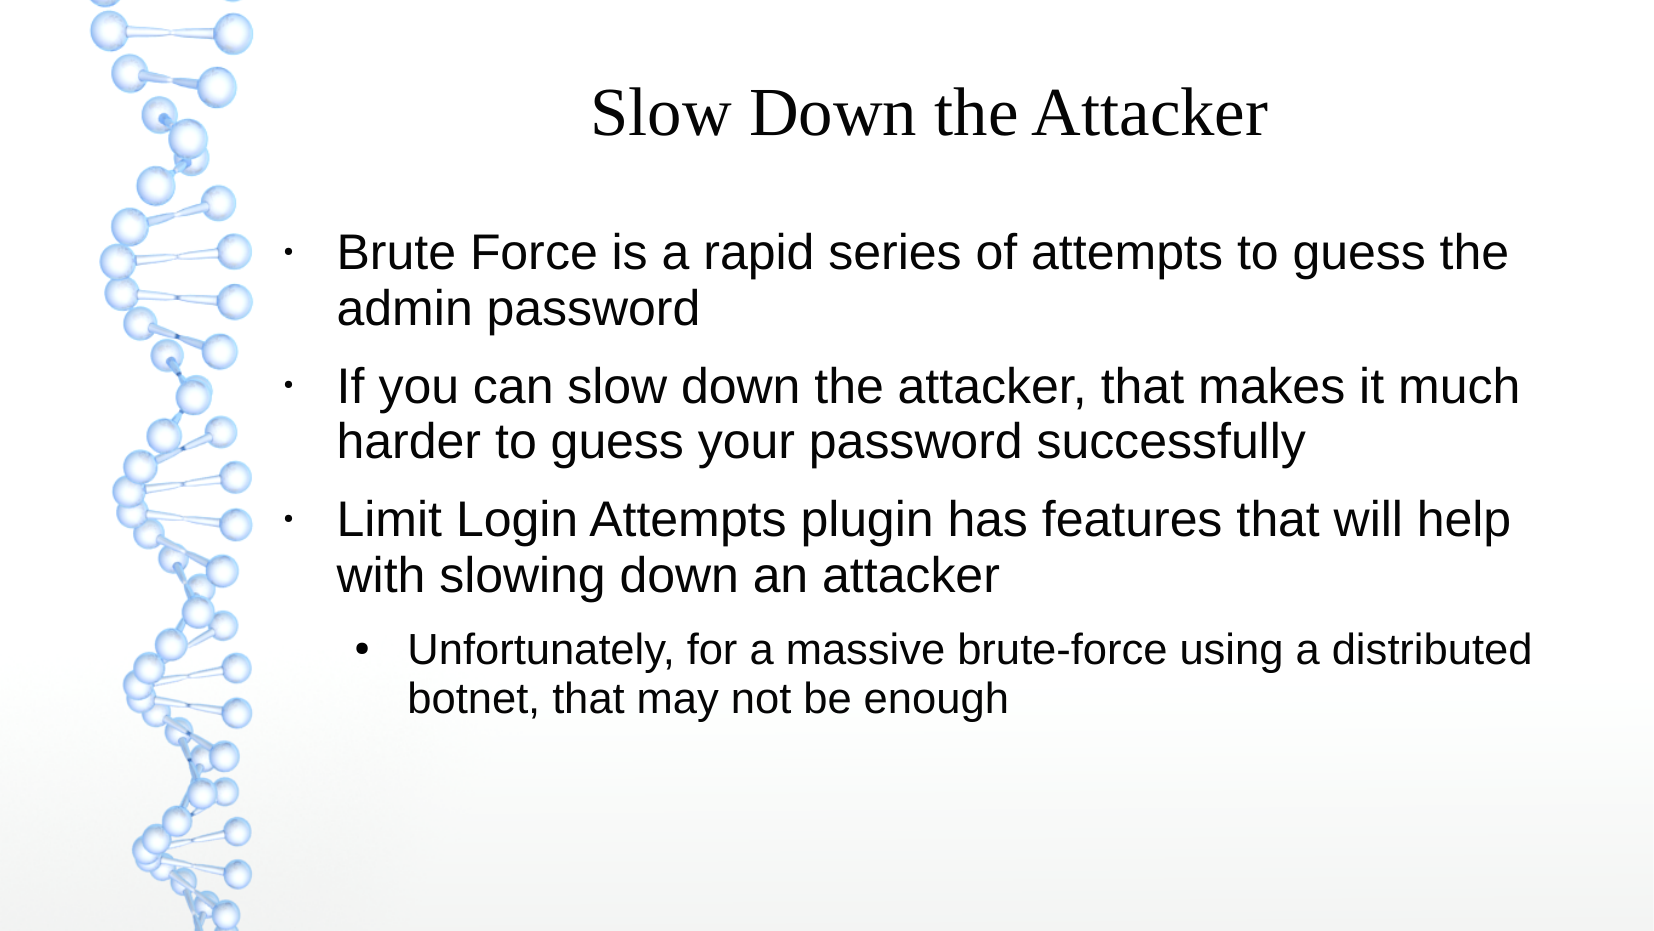

# Slow Down the Attacker
Brute Force is a rapid series of attempts to guess the admin password
If you can slow down the attacker, that makes it much harder to guess your password successfully
Limit Login Attempts plugin has features that will help with slowing down an attacker
Unfortunately, for a massive brute-force using a distributed botnet, that may not be enough